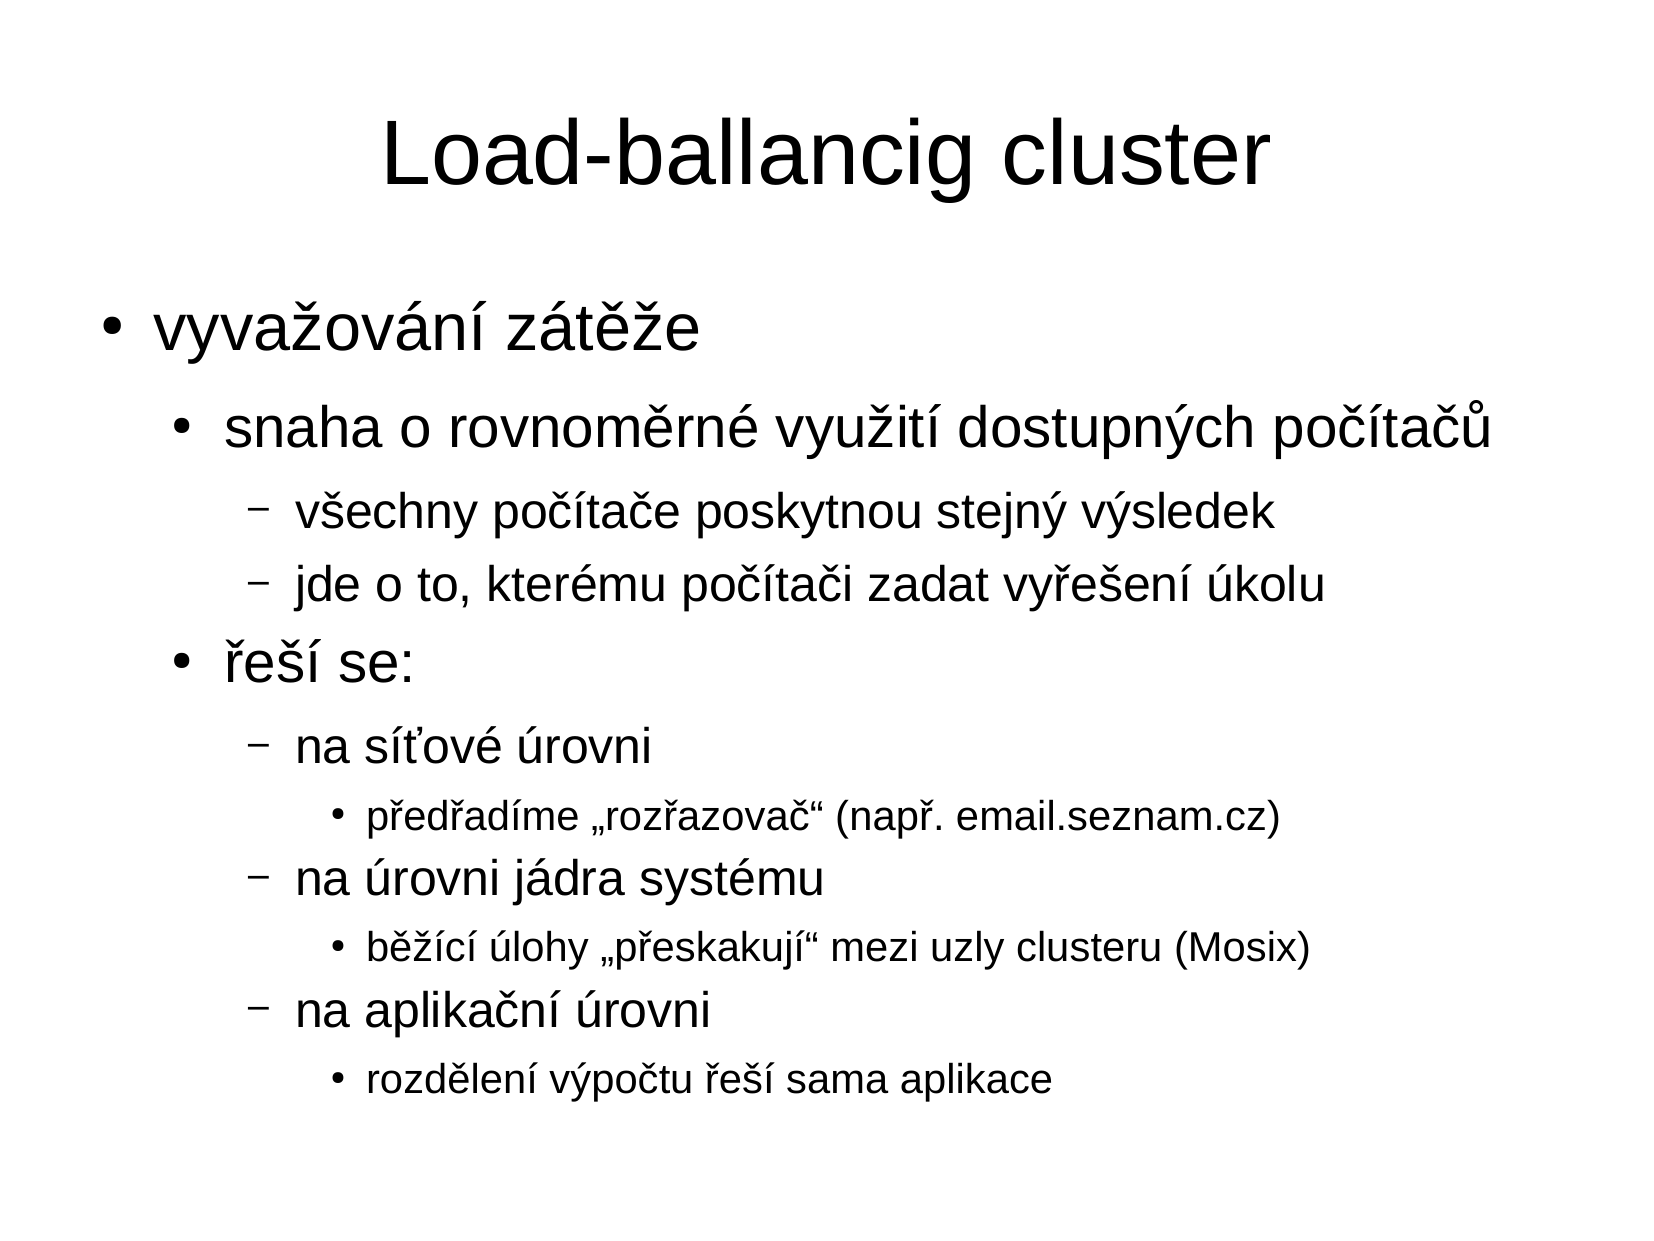

# Load-ballancig cluster
vyvažování zátěže
snaha o rovnoměrné využití dostupných počítačů
všechny počítače poskytnou stejný výsledek
jde o to, kterému počítači zadat vyřešení úkolu
řeší se:
na síťové úrovni
předřadíme „rozřazovač“ (např. email.seznam.cz)
na úrovni jádra systému
běžící úlohy „přeskakují“ mezi uzly clusteru (Mosix)
na aplikační úrovni
rozdělení výpočtu řeší sama aplikace